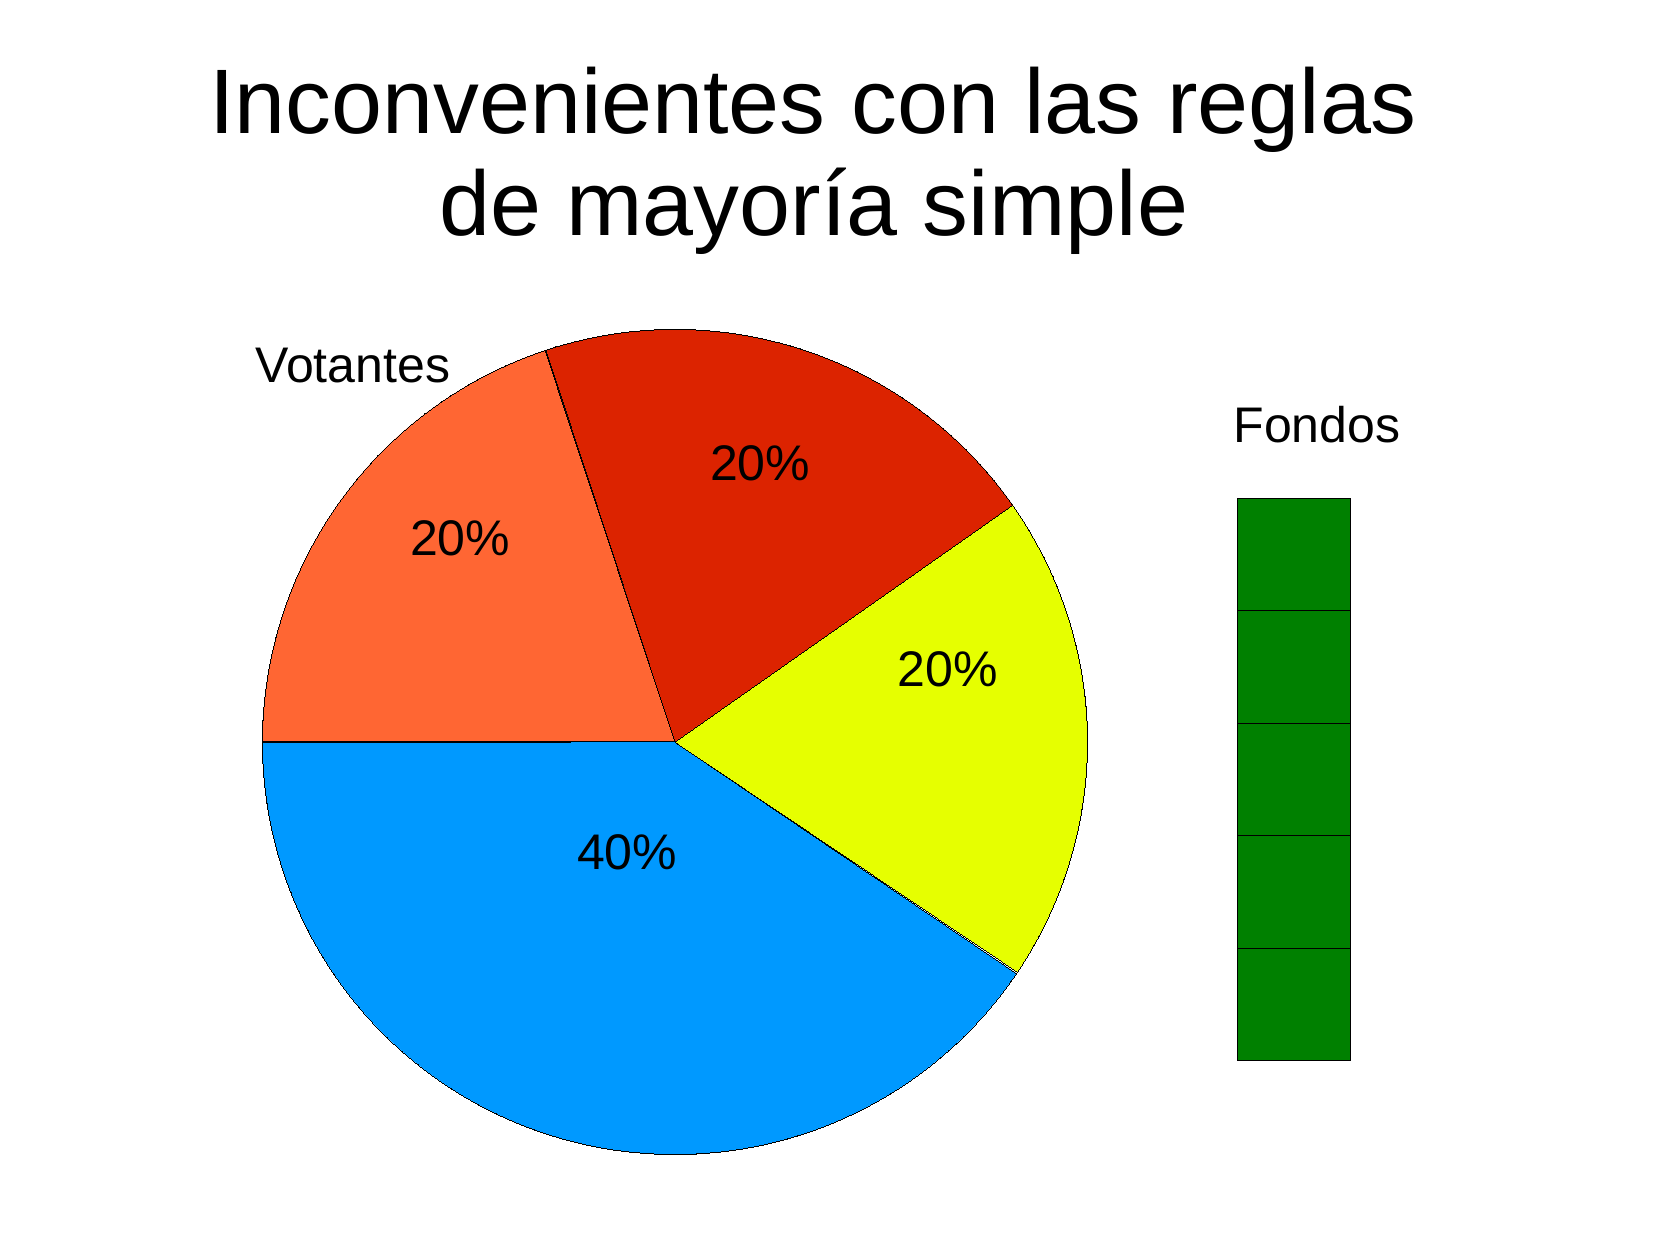

# Inconvenientes con las reglas de mayoría simple
Votantes
Fondos
20%
20%
20%
40%